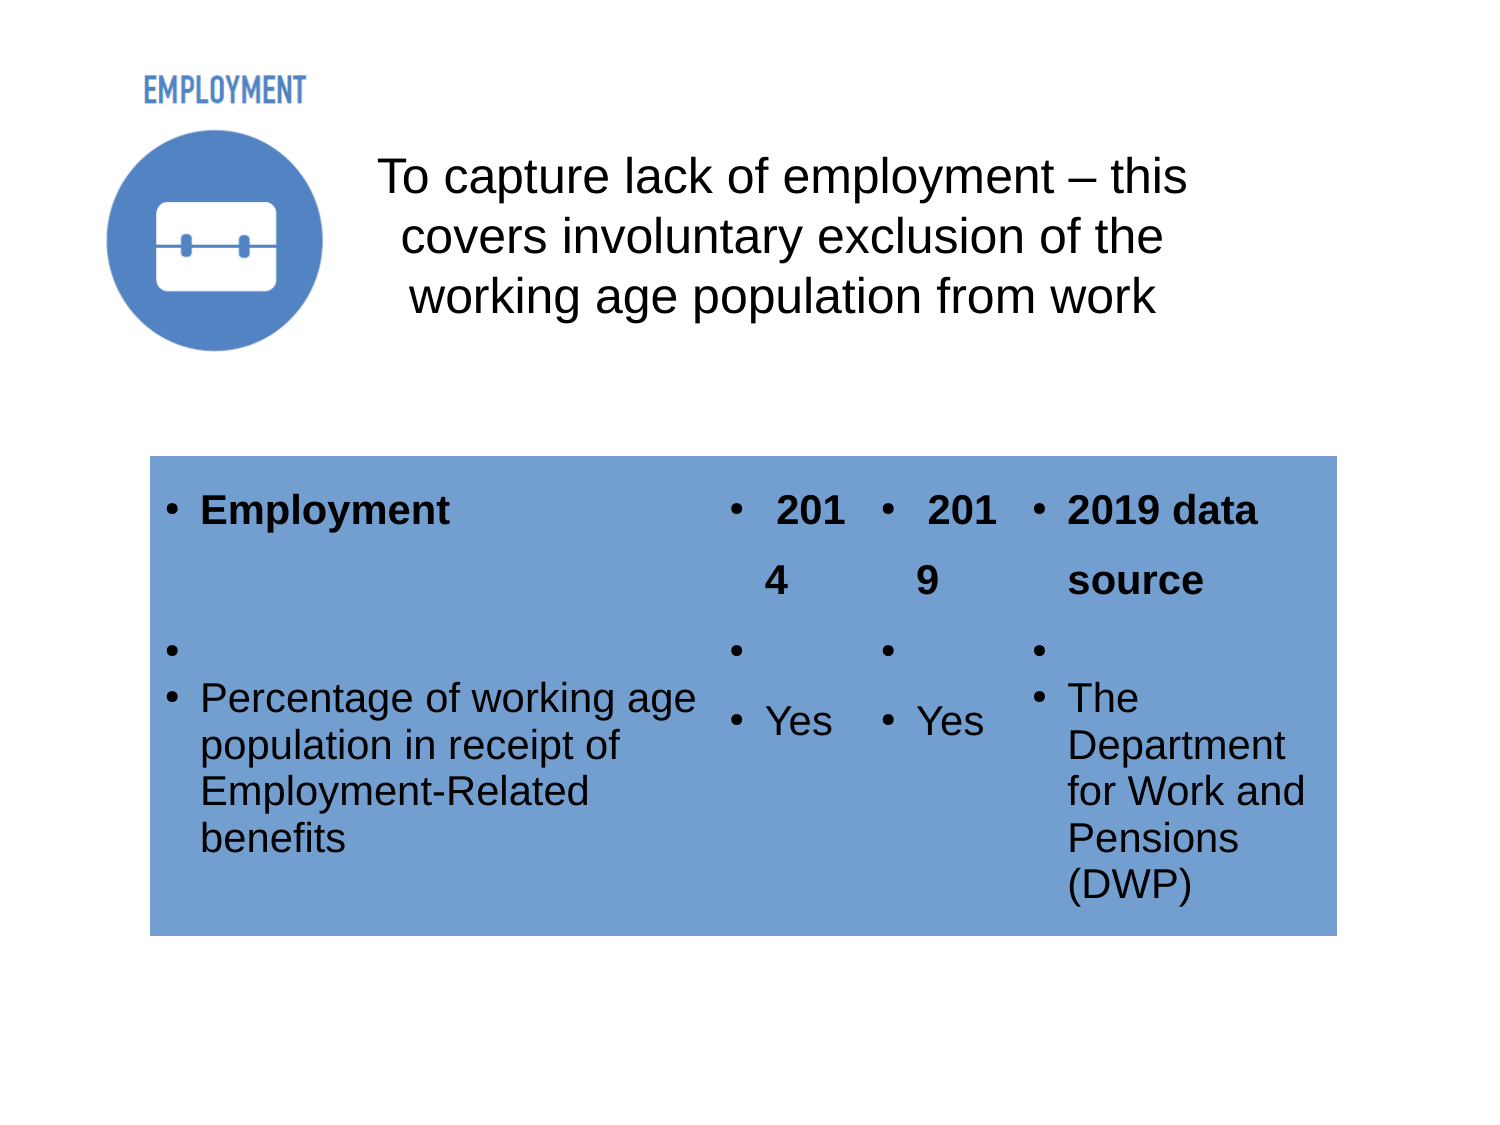

To capture lack of employment – this covers involuntary exclusion of the working age population from work
| Employment | 2014 | 2019 | 2019 data source |
| --- | --- | --- | --- |
| Percentage of working age population in receipt of Employment-Related benefits | Yes | Yes | The Department for Work and Pensions (DWP) |